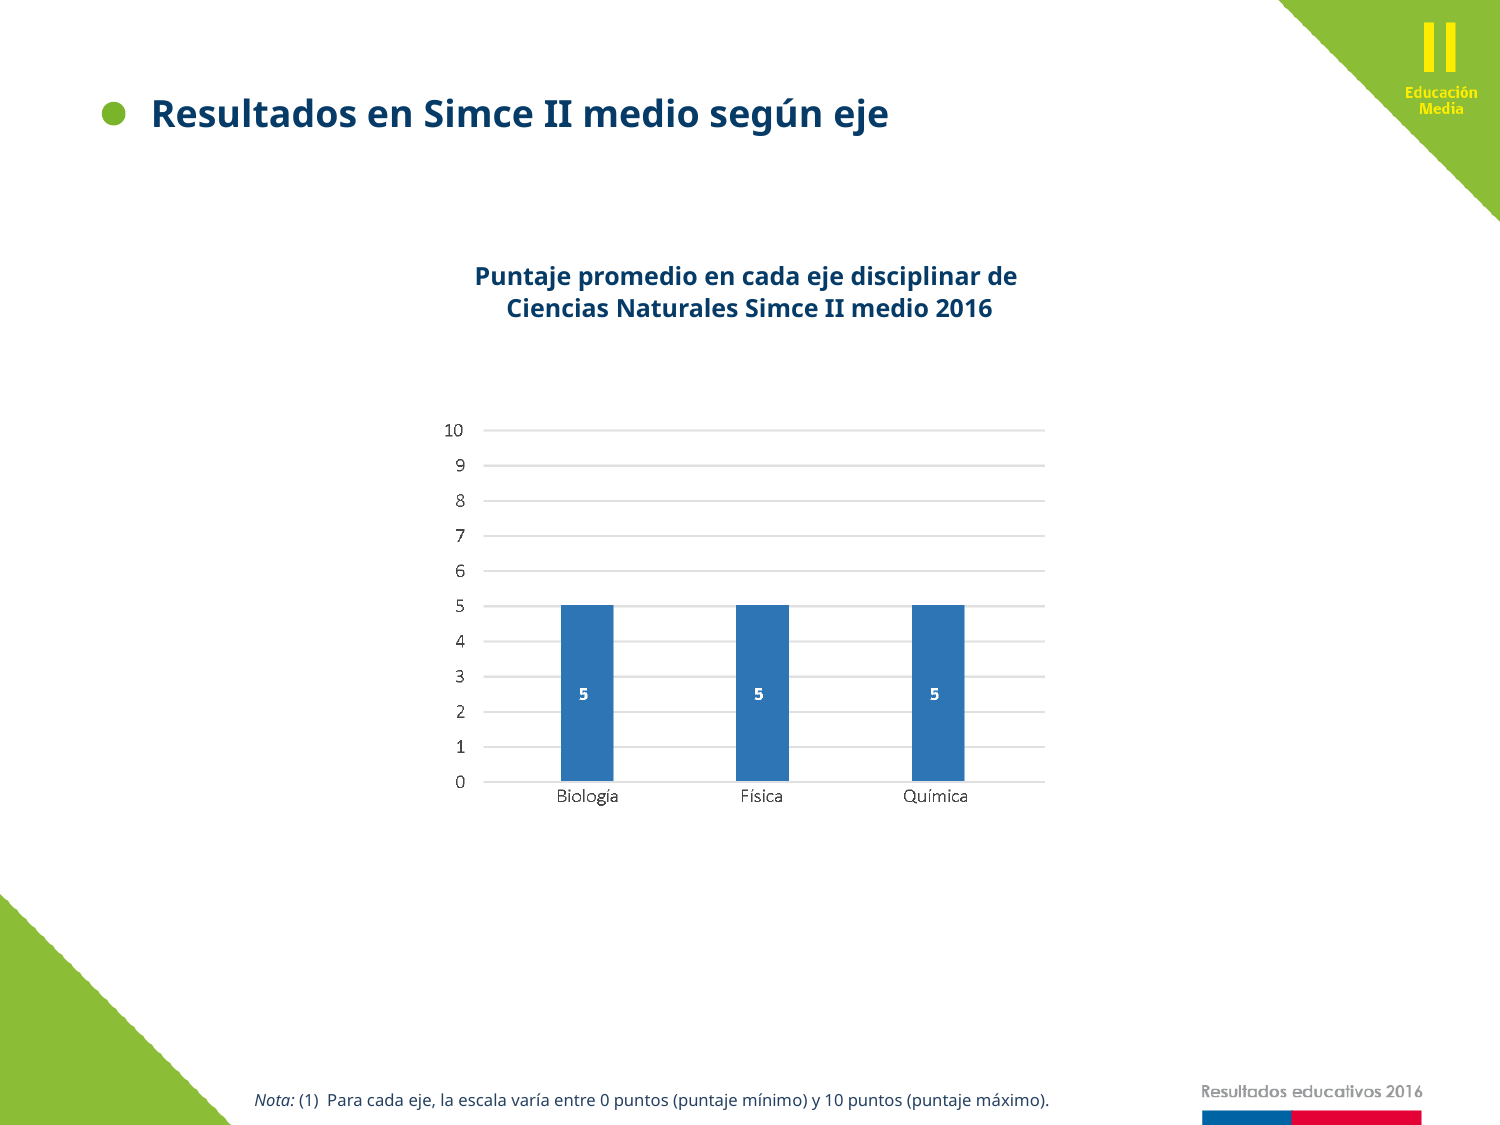

Resultados en Simce II medio según eje
Puntaje promedio en cada eje disciplinar de
Ciencias Naturales Simce II medio 2016
Nota: (1) Para cada eje, la escala varía entre 0 puntos (puntaje mínimo) y 10 puntos (puntaje máximo).